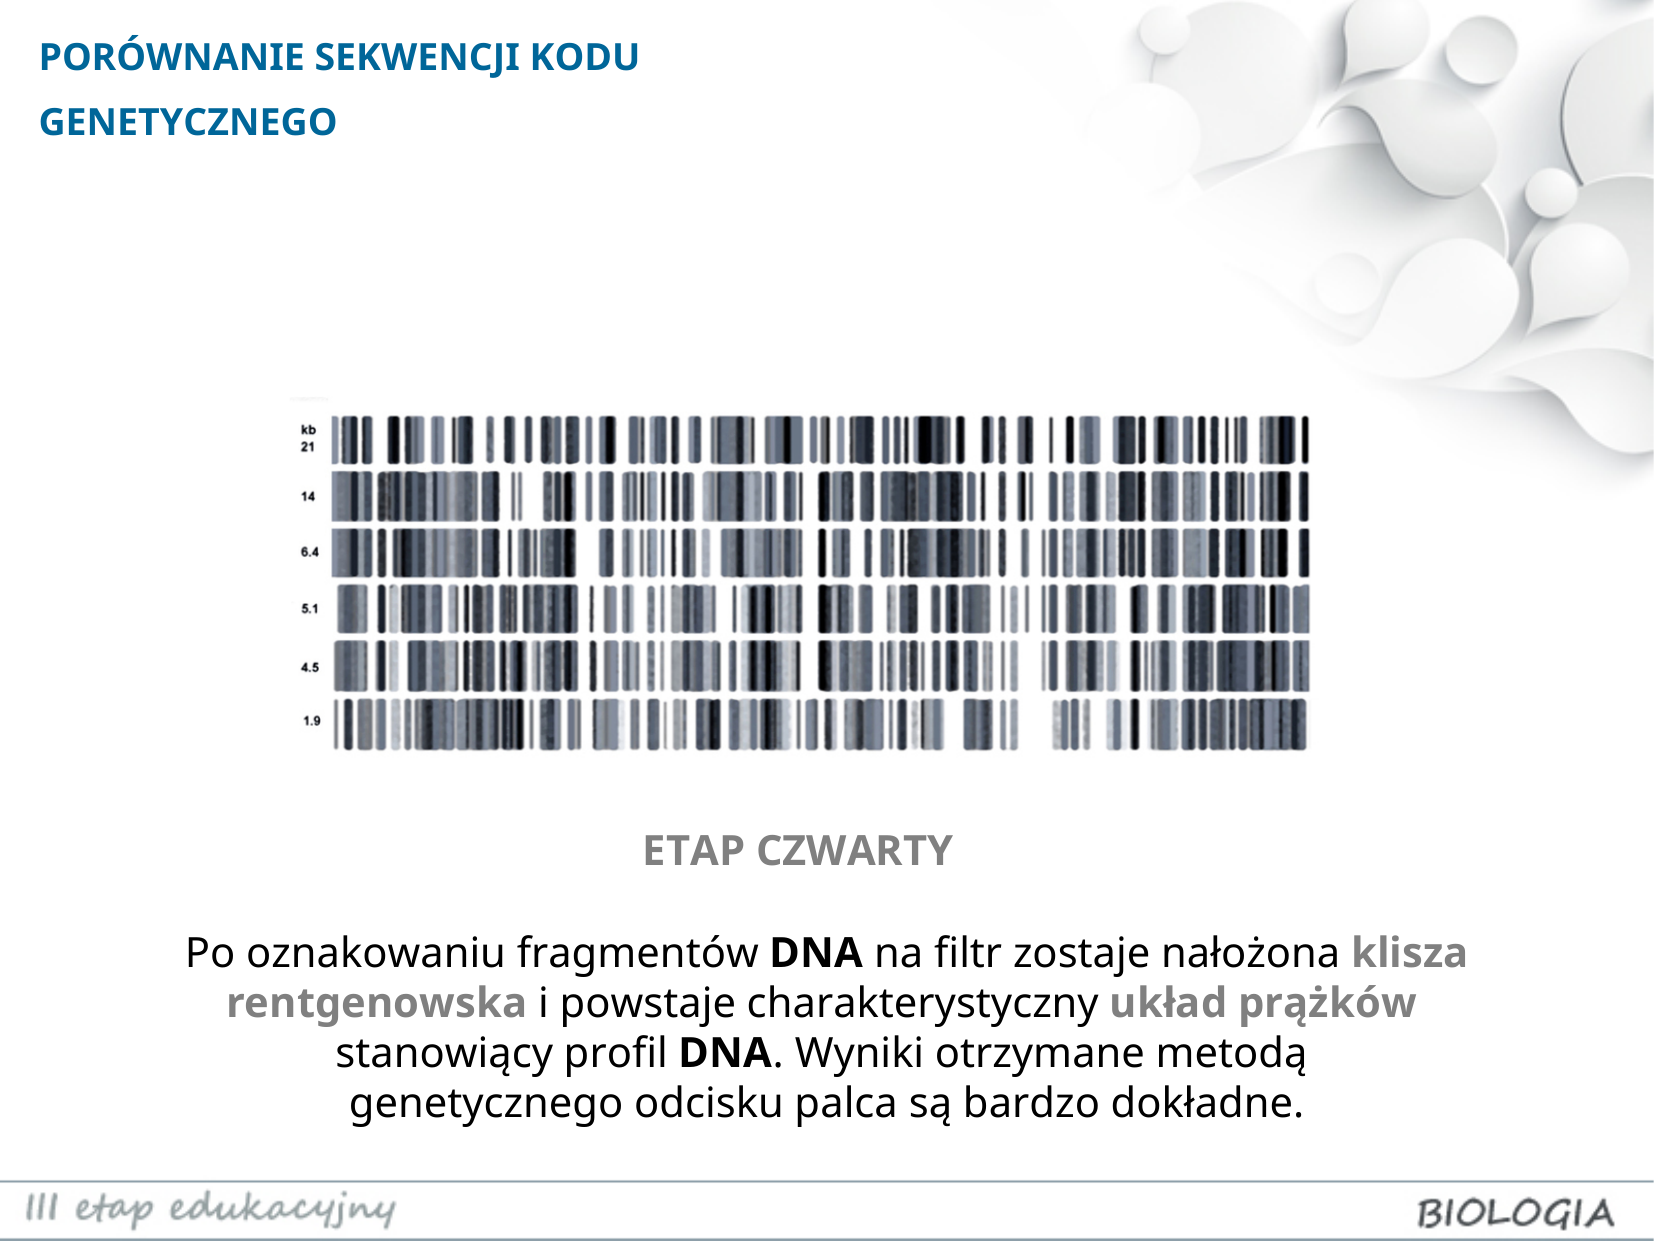

PORÓWNANIE SEKWENCJI KODU
GENETYCZNEGO
ETAP CZWARTY
Po oznakowaniu fragmentów DNA na filtr zostaje nałożona klisza rentgenowska i powstaje charakterystyczny układ prążków
stanowiący profil DNA. Wyniki otrzymane metodą
genetycznego odcisku palca są bardzo dokładne.